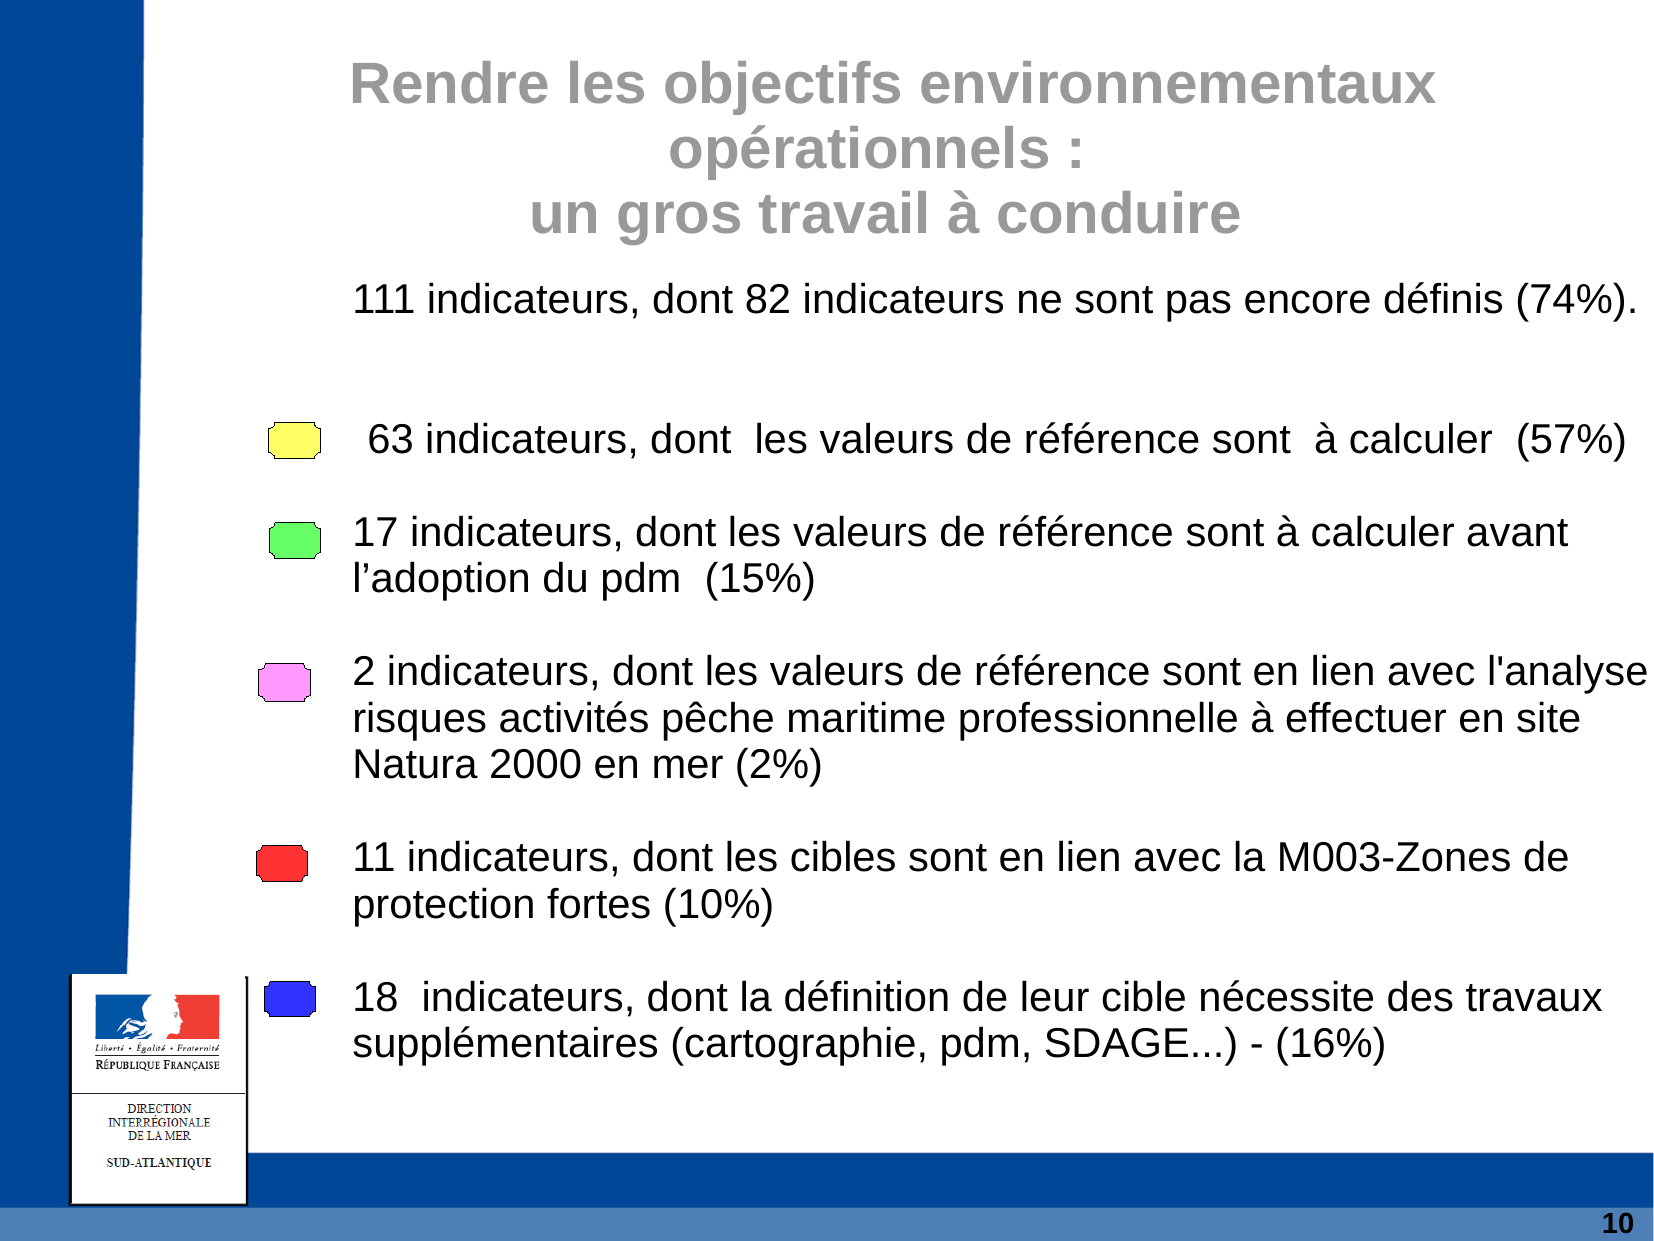

Rendre les objectifs environnementaux opérationnels :
un gros travail à conduire
111 indicateurs, dont 82 indicateurs ne sont pas encore définis (74%).
63 indicateurs, dont les valeurs de référence sont à calculer (57%)
17 indicateurs, dont les valeurs de référence sont à calculer avant l’adoption du pdm (15%)
2 indicateurs, dont les valeurs de référence sont en lien avec l'analyse risques activités pêche maritime professionnelle à effectuer en site Natura 2000 en mer (2%)
11 indicateurs, dont les cibles sont en lien avec la M003-Zones de protection fortes (10%)
18 indicateurs, dont la définition de leur cible nécessite des travaux supplémentaires (cartographie, pdm, SDAGE...) - (16%)